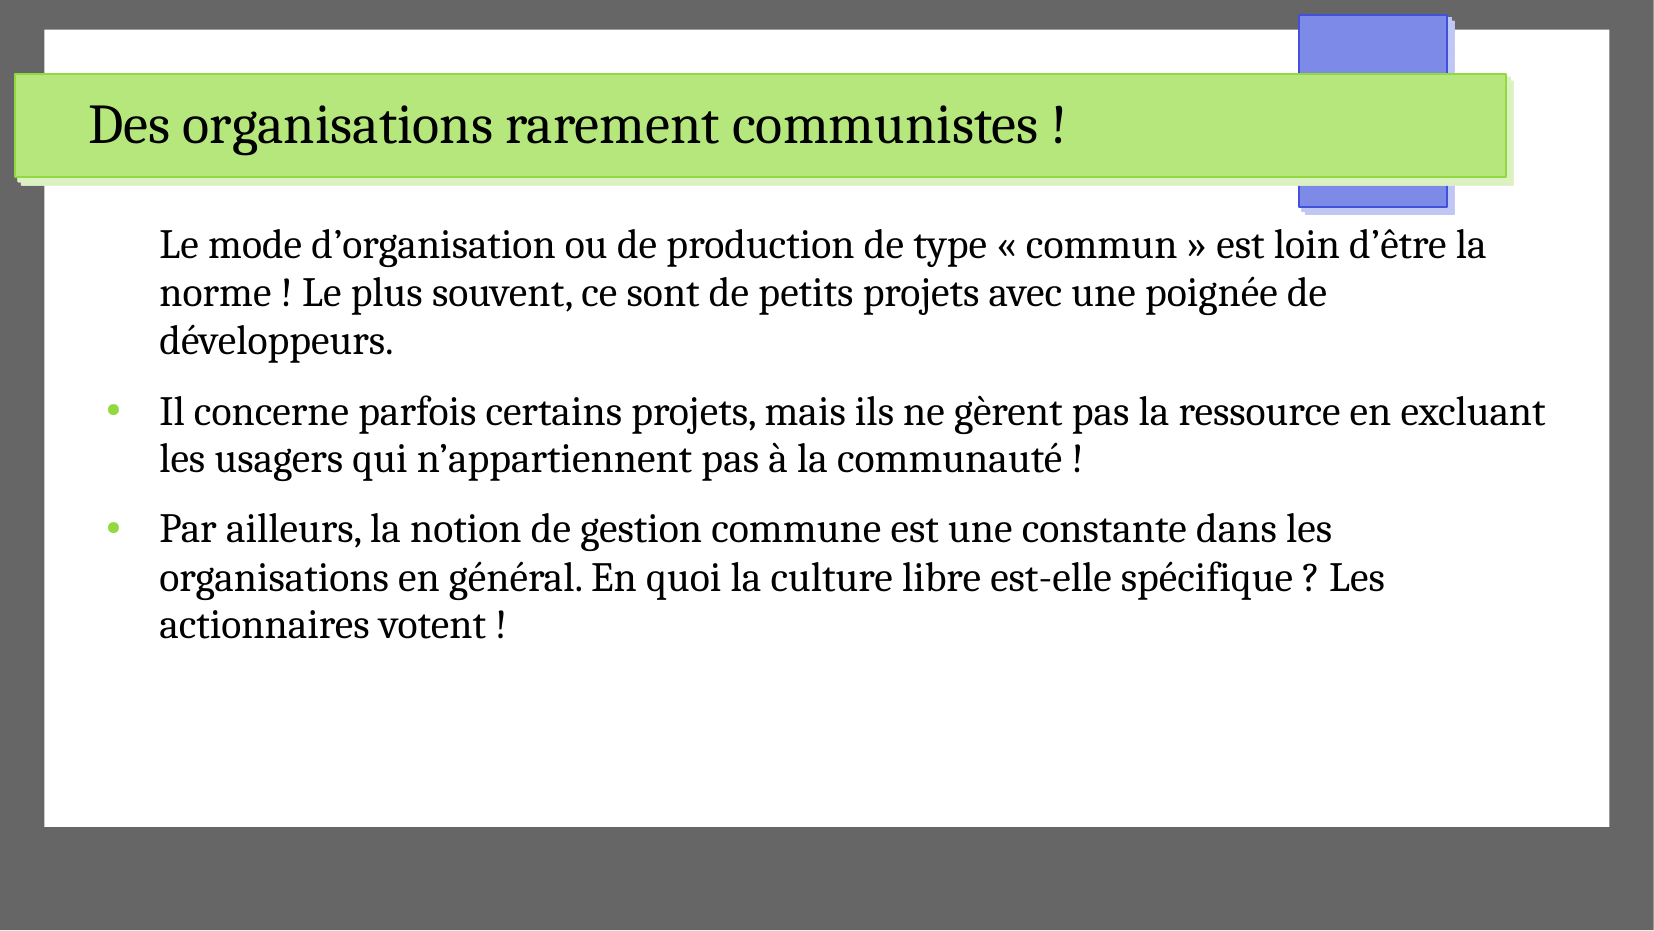

# Des organisations rarement communistes !
Le mode d’organisation ou de production de type « commun » est loin d’être la norme ! Le plus souvent, ce sont de petits projets avec une poignée de développeurs.
Il concerne parfois certains projets, mais ils ne gèrent pas la ressource en excluant les usagers qui n’appartiennent pas à la communauté !
Par ailleurs, la notion de gestion commune est une constante dans les organisations en général. En quoi la culture libre est-elle spécifique ? Les actionnaires votent !